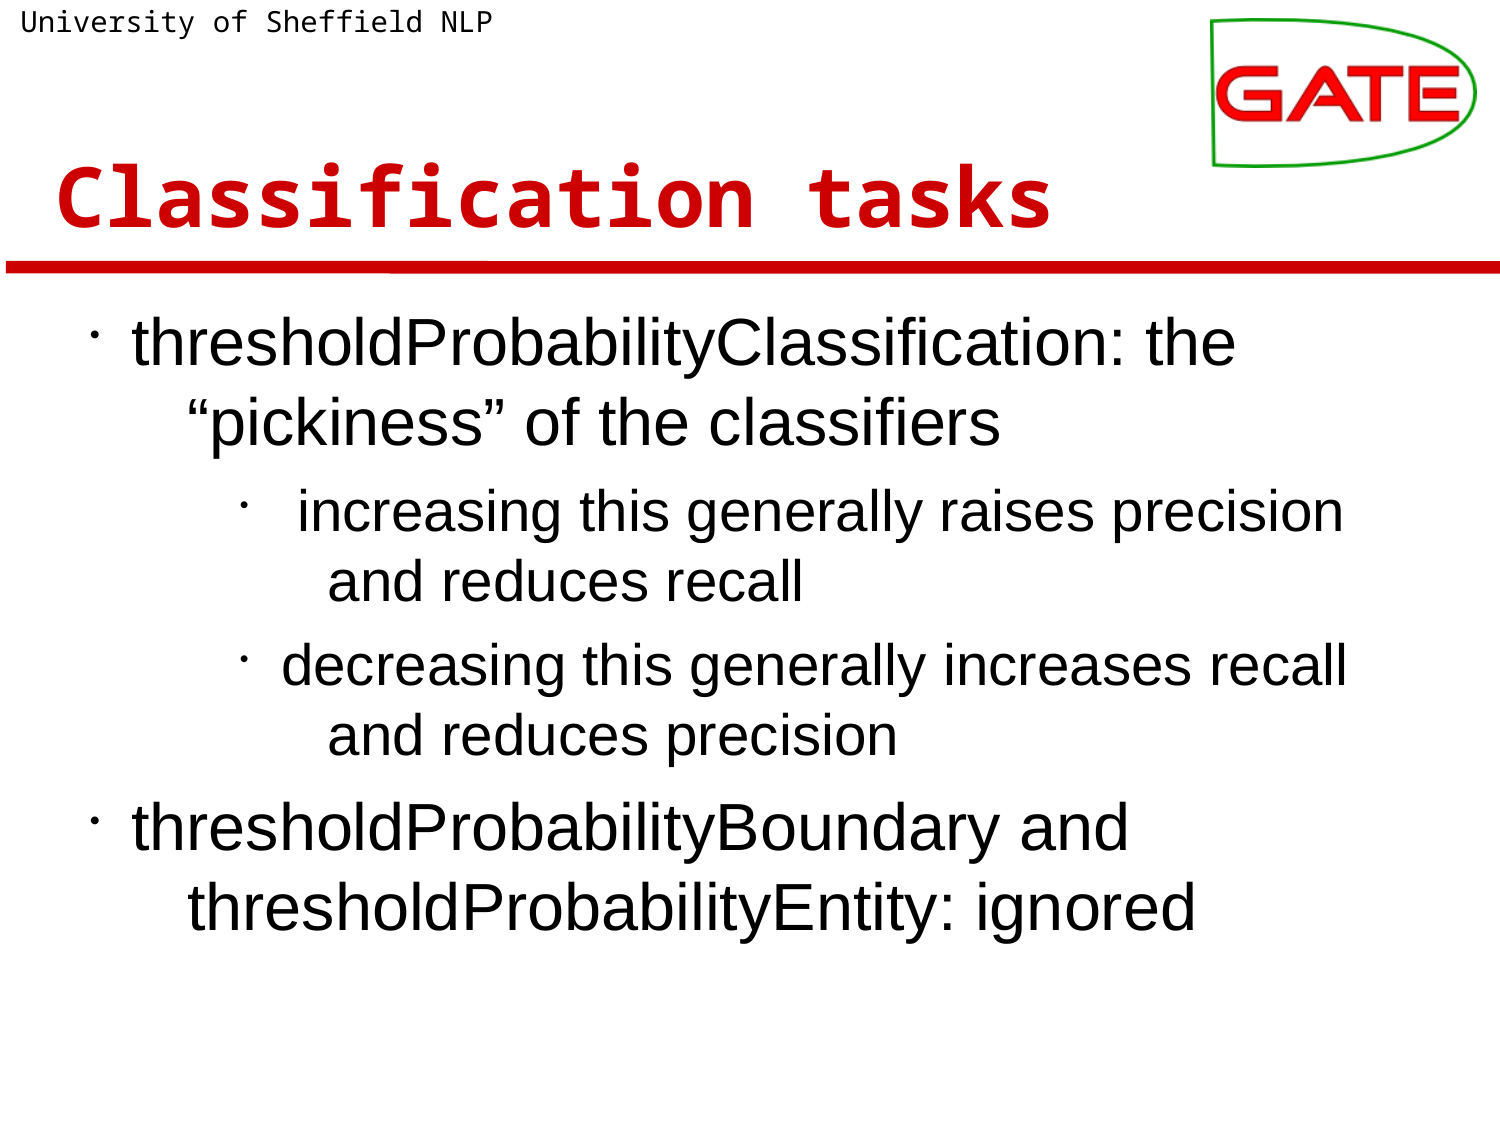

# Classification tasks
thresholdProbabilityClassification: the “pickiness” of the classifiers
 increasing this generally raises precision and reduces recall
decreasing this generally increases recall and reduces precision
thresholdProbabilityBoundary and thresholdProbabilityEntity: ignored